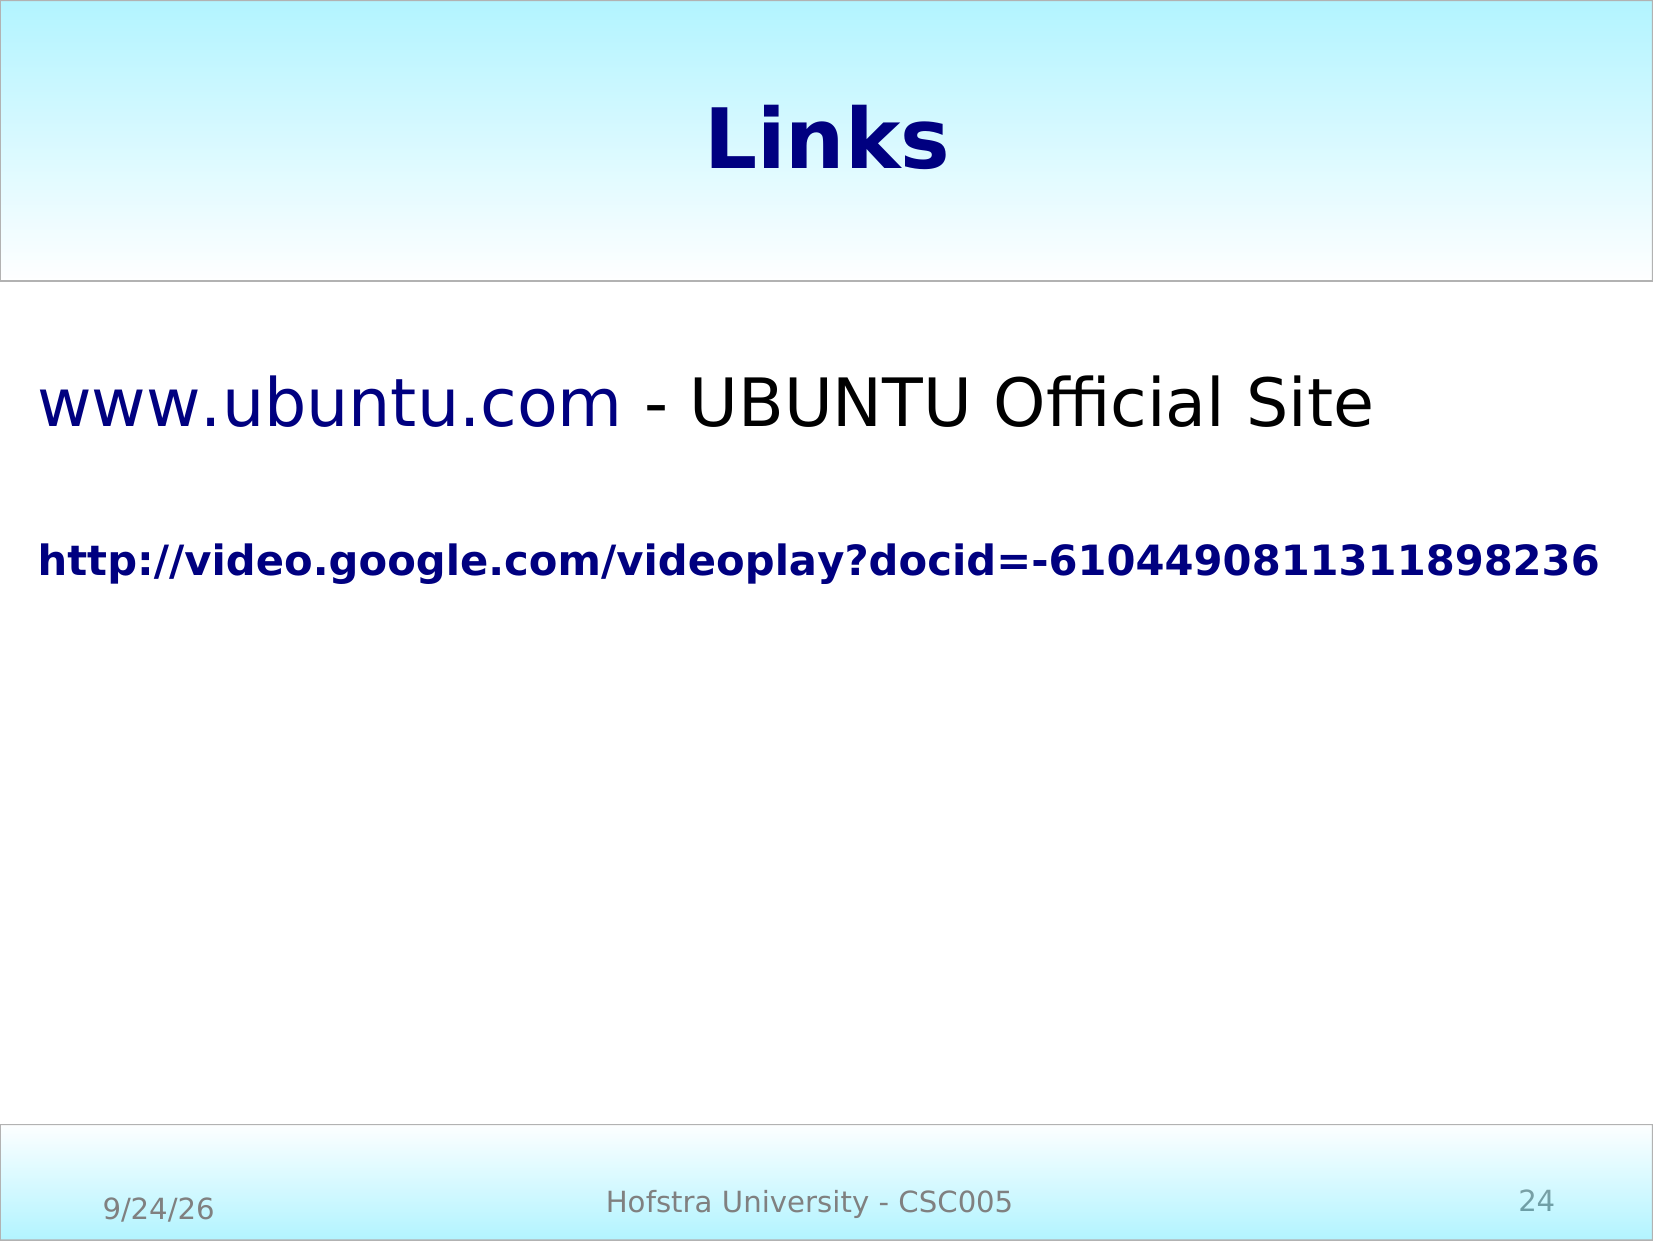

# Links
www.ubuntu.com - UBUNTU Official Site
http://video.google.com/videoplay?docid=-6104490811311898236
24
Hofstra University - CSC005